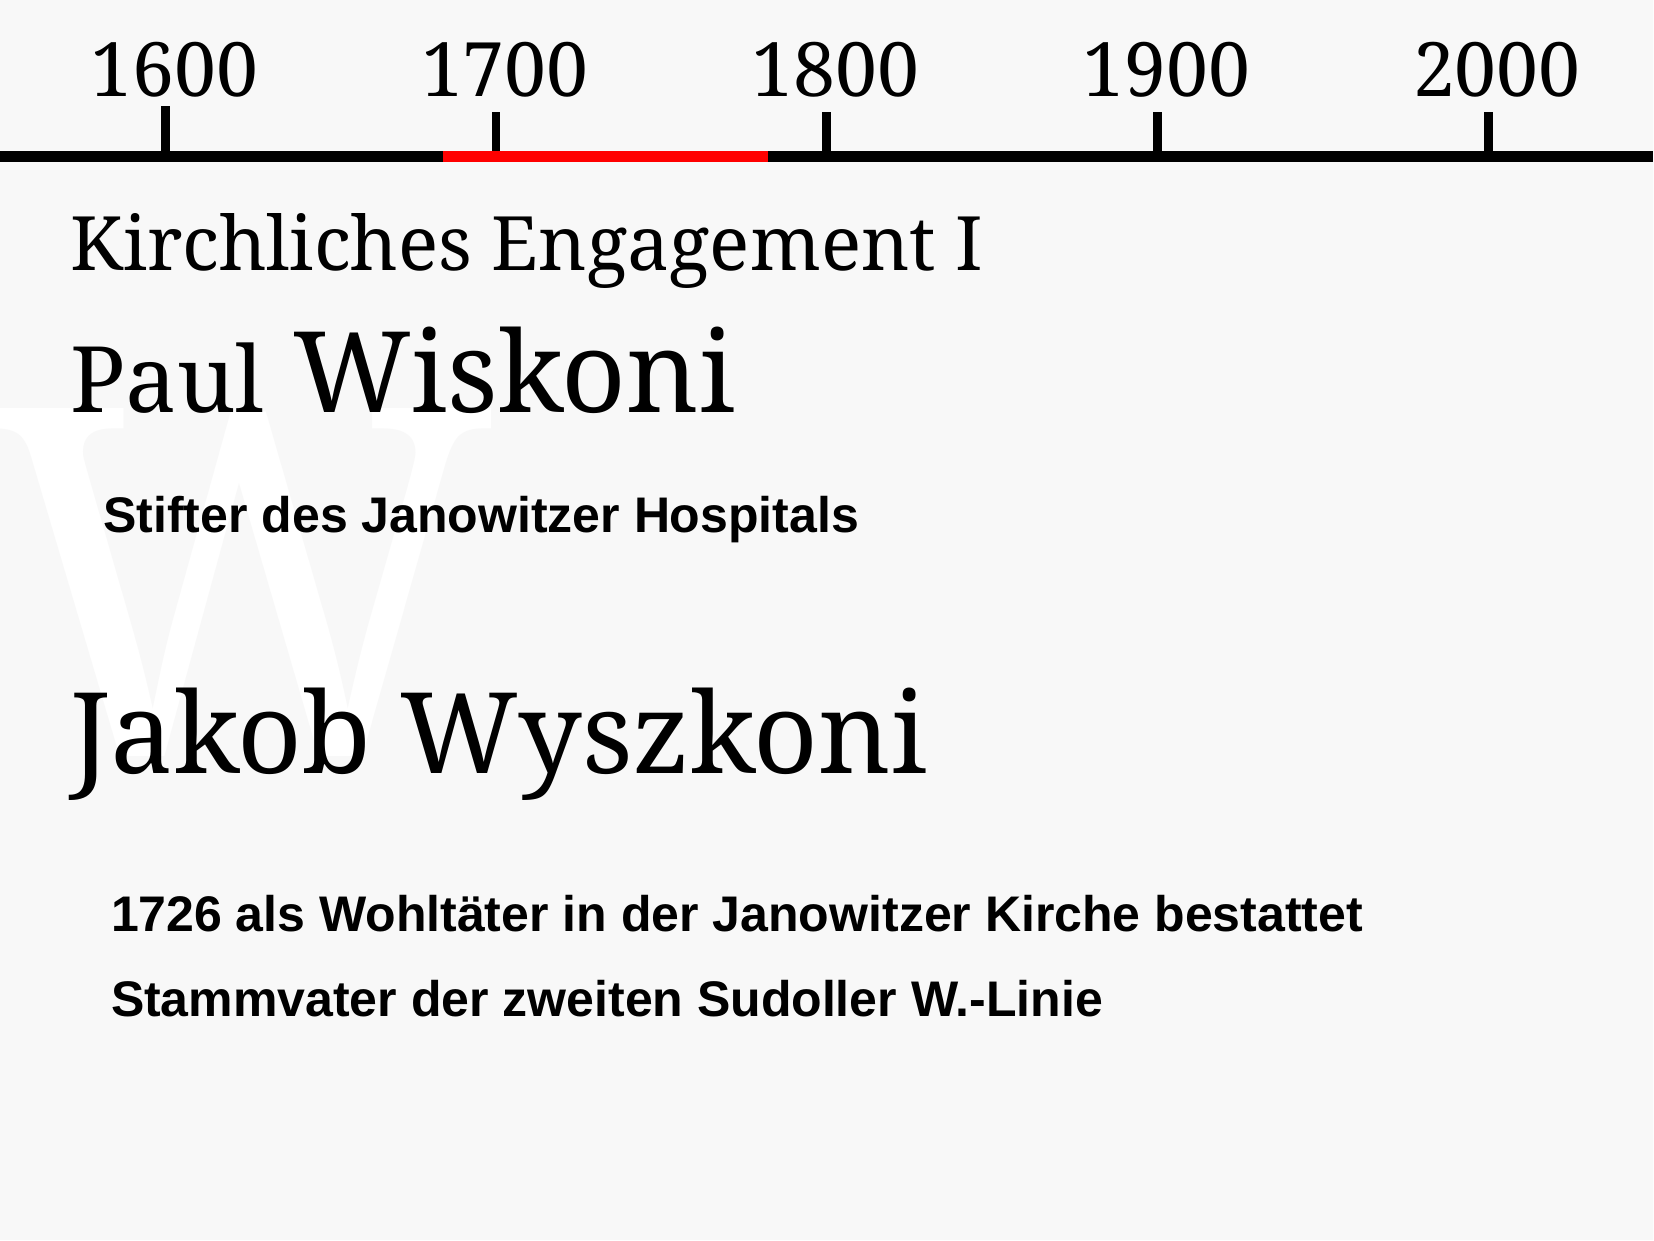

1600
1700
1800
1900
2000
# Kirchliches Engagement I Paul Wiskoni
W
Stifter des Janowitzer Hospitals
Jakob Wyszkoni
1726 als Wohltäter in der Janowitzer Kirche bestattet
Stammvater der zweiten Sudoller W.-Linie